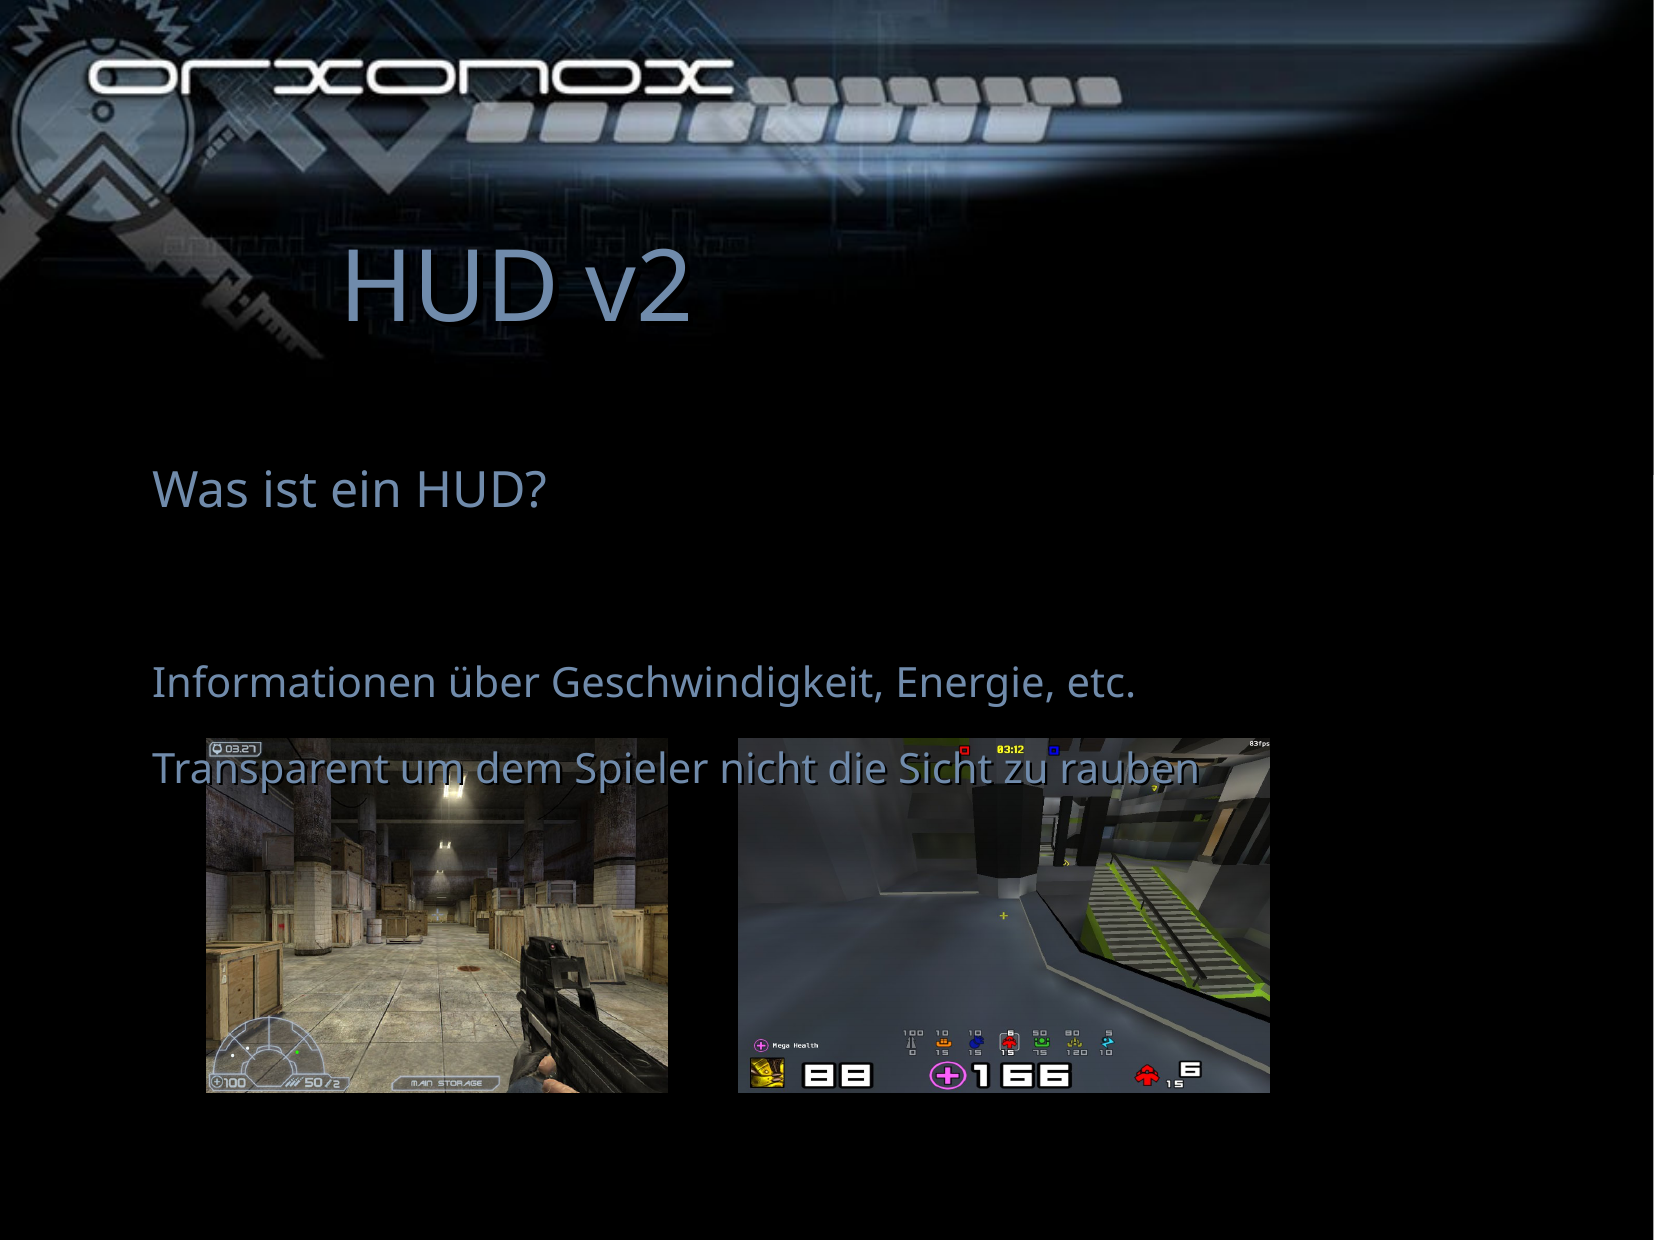

HUD v2
Was ist ein HUD?
Informationen über Geschwindigkeit, Energie, etc.
Transparent um dem Spieler nicht die Sicht zu rauben